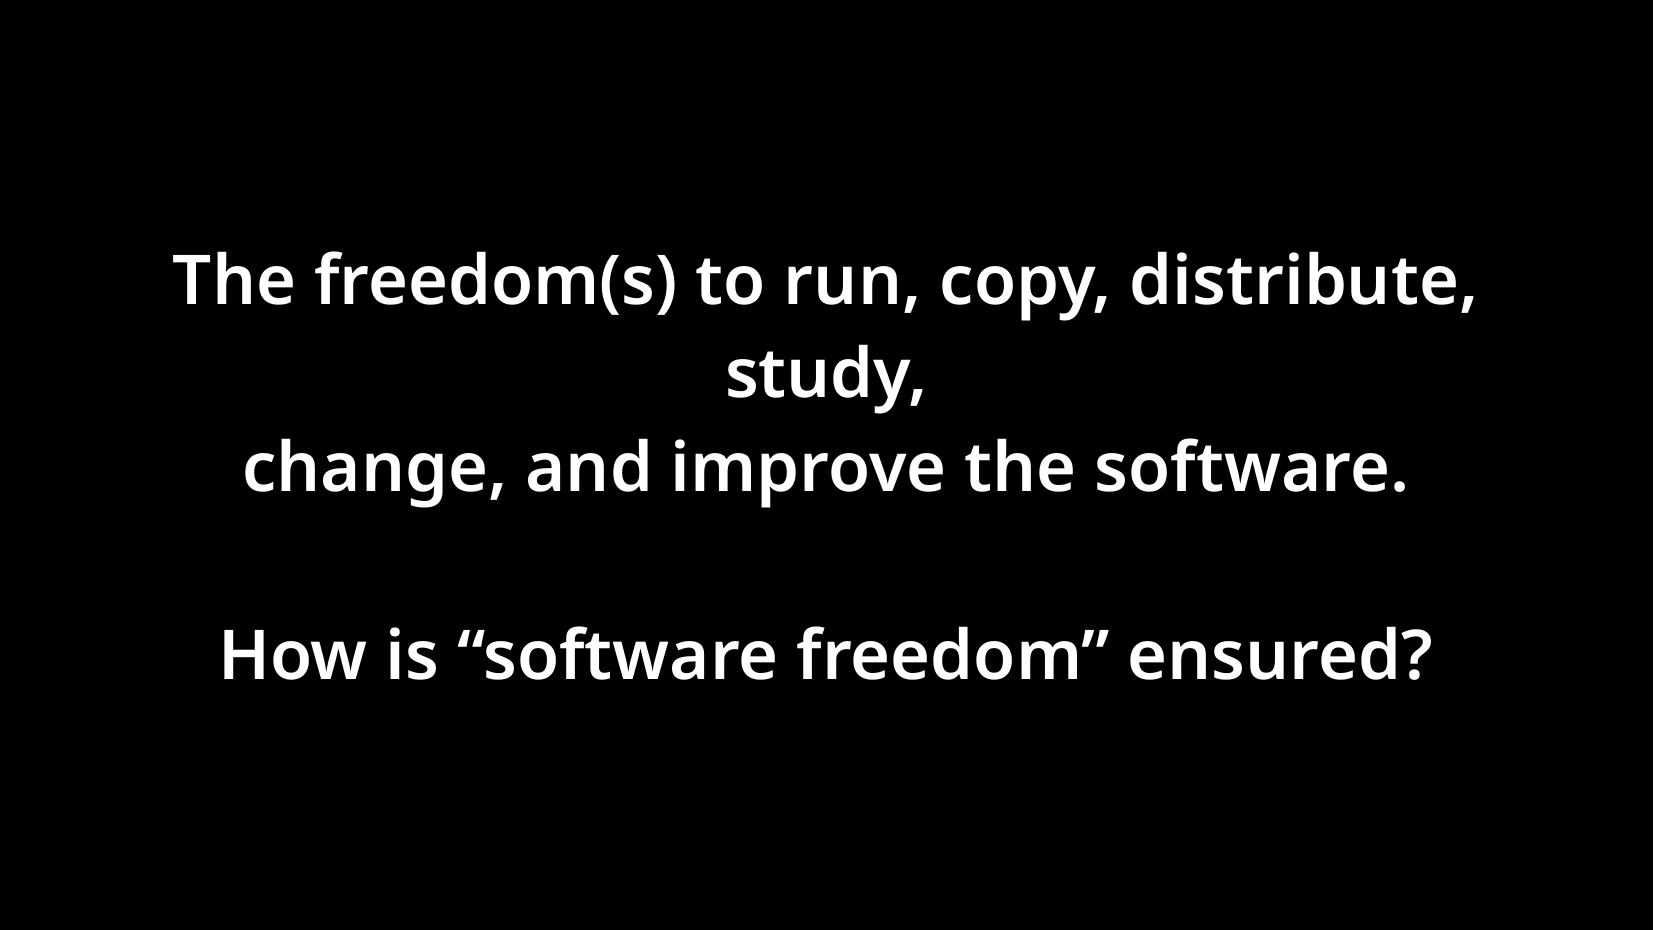

# The freedom(s) to run, copy, distribute, study, change, and improve the software. How is “software freedom” ensured?